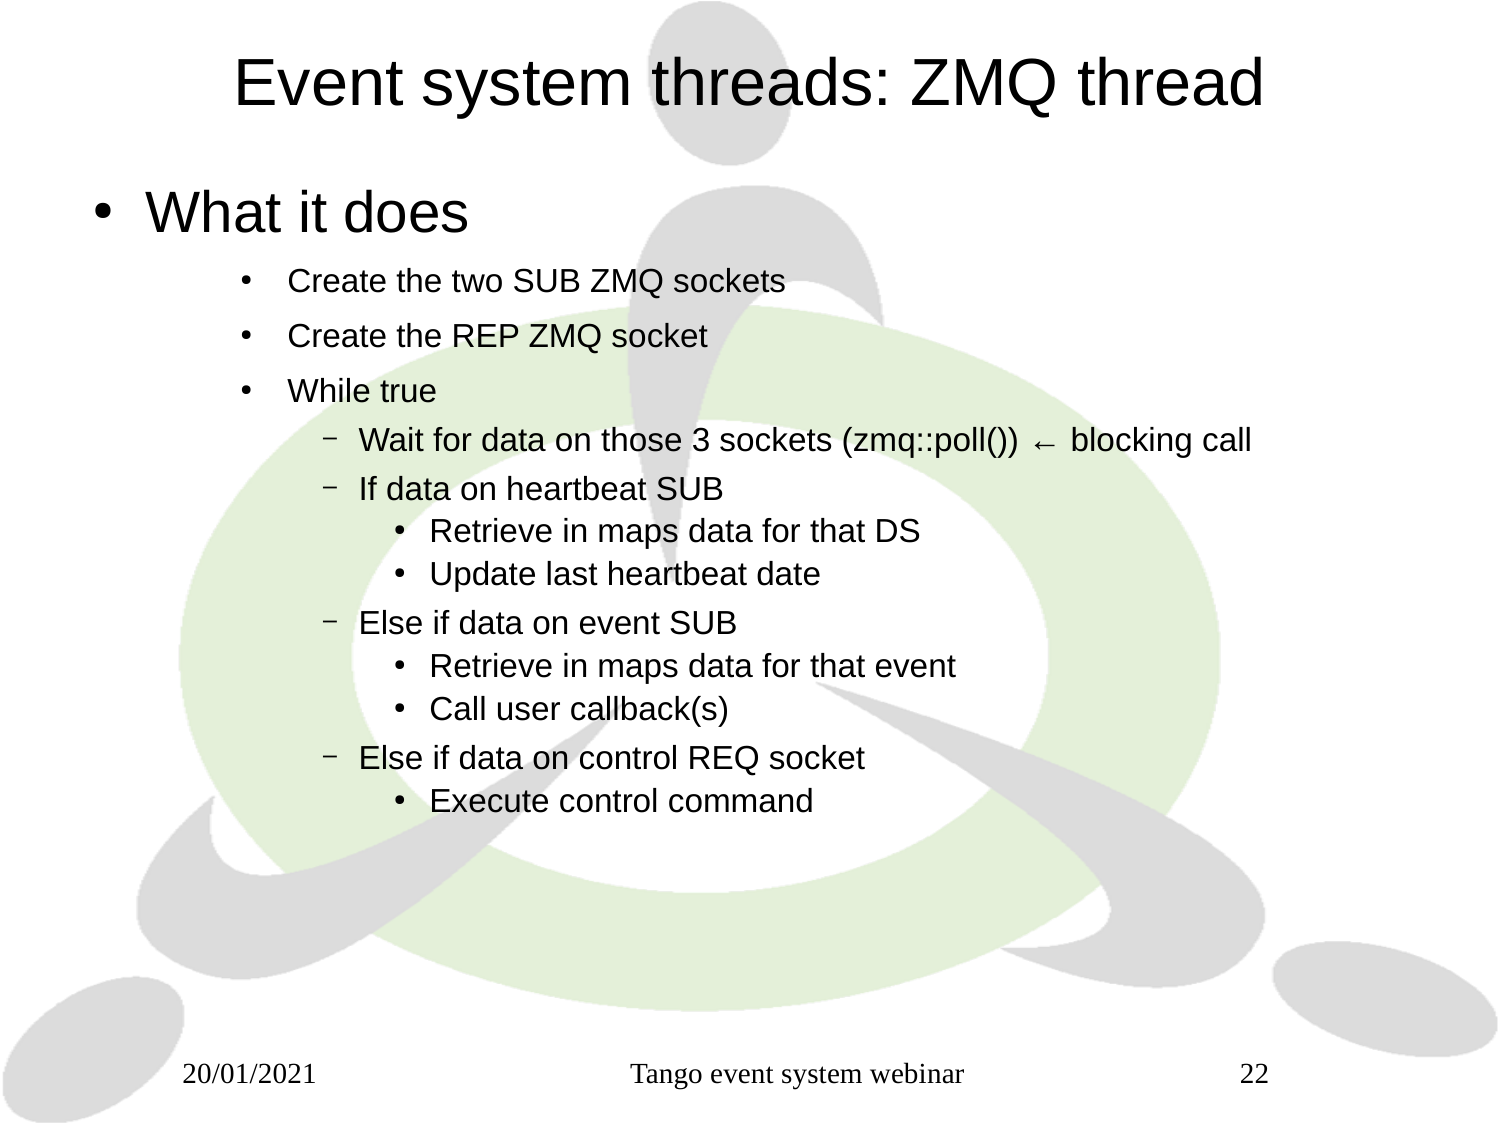

# Event system threads: ZMQ thread
What it does
Create the two SUB ZMQ sockets
Create the REP ZMQ socket
While true
Wait for data on those 3 sockets (zmq::poll()) ← blocking call
If data on heartbeat SUB
Retrieve in maps data for that DS
Update last heartbeat date
Else if data on event SUB
Retrieve in maps data for that event
Call user callback(s)
Else if data on control REQ socket
Execute control command
20/01/2021
Tango event system webinar
22